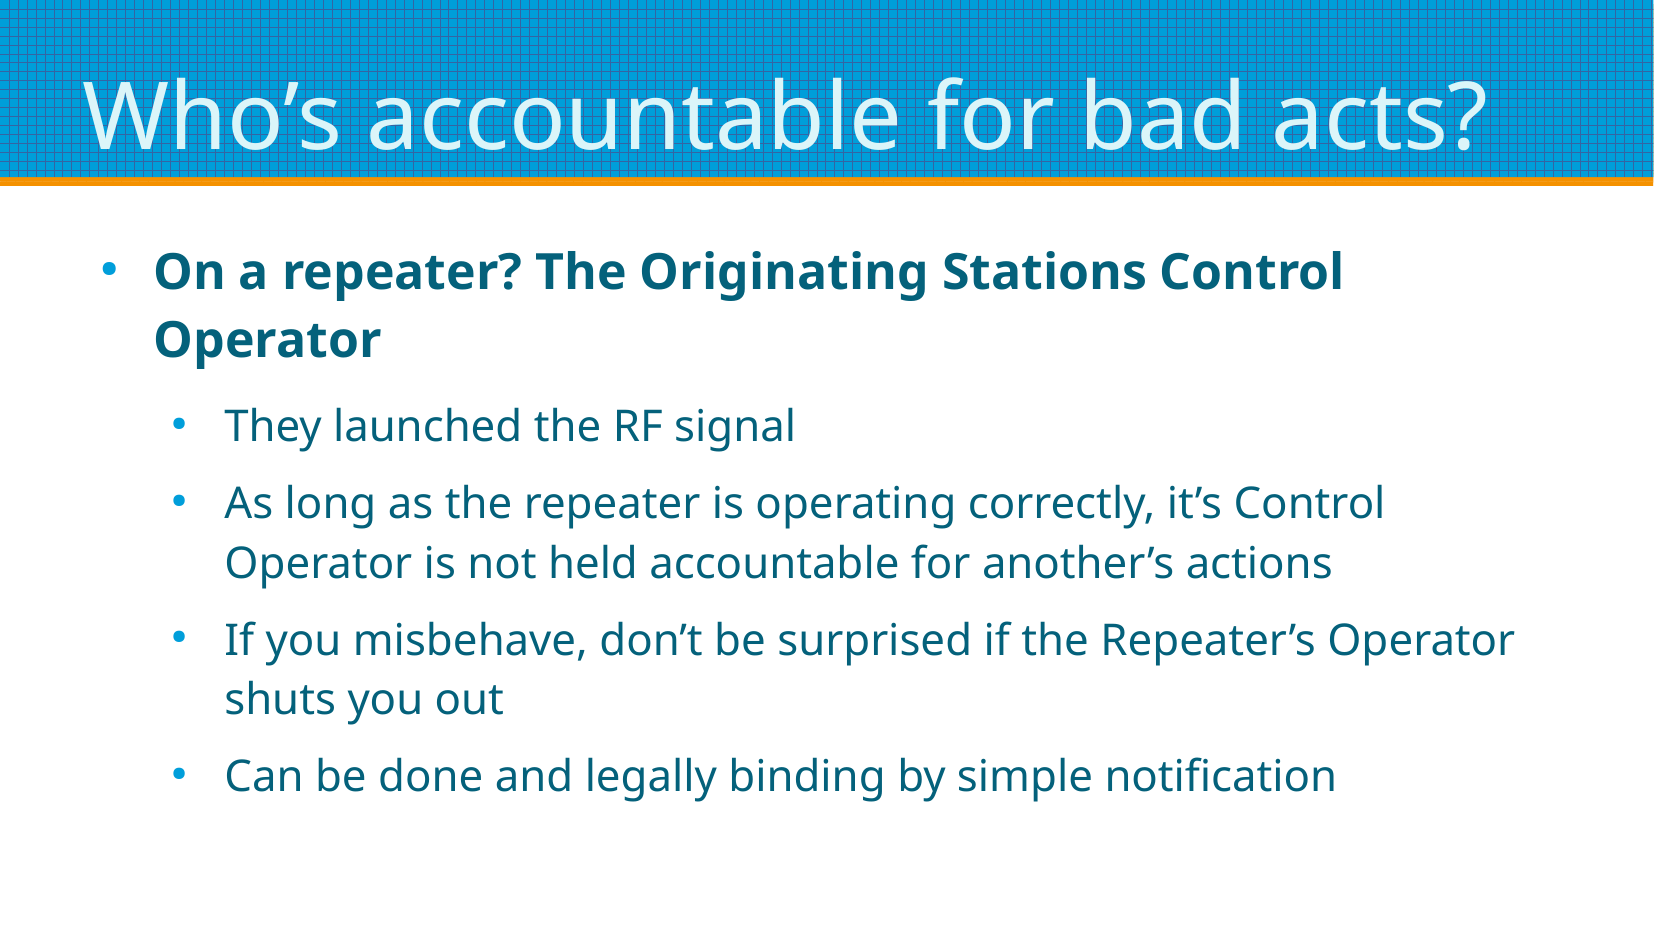

# Who’s accountable for bad acts?
On a repeater? The Originating Stations Control Operator
They launched the RF signal
As long as the repeater is operating correctly, it’s Control Operator is not held accountable for another’s actions
If you misbehave, don’t be surprised if the Repeater’s Operator shuts you out
Can be done and legally binding by simple notification